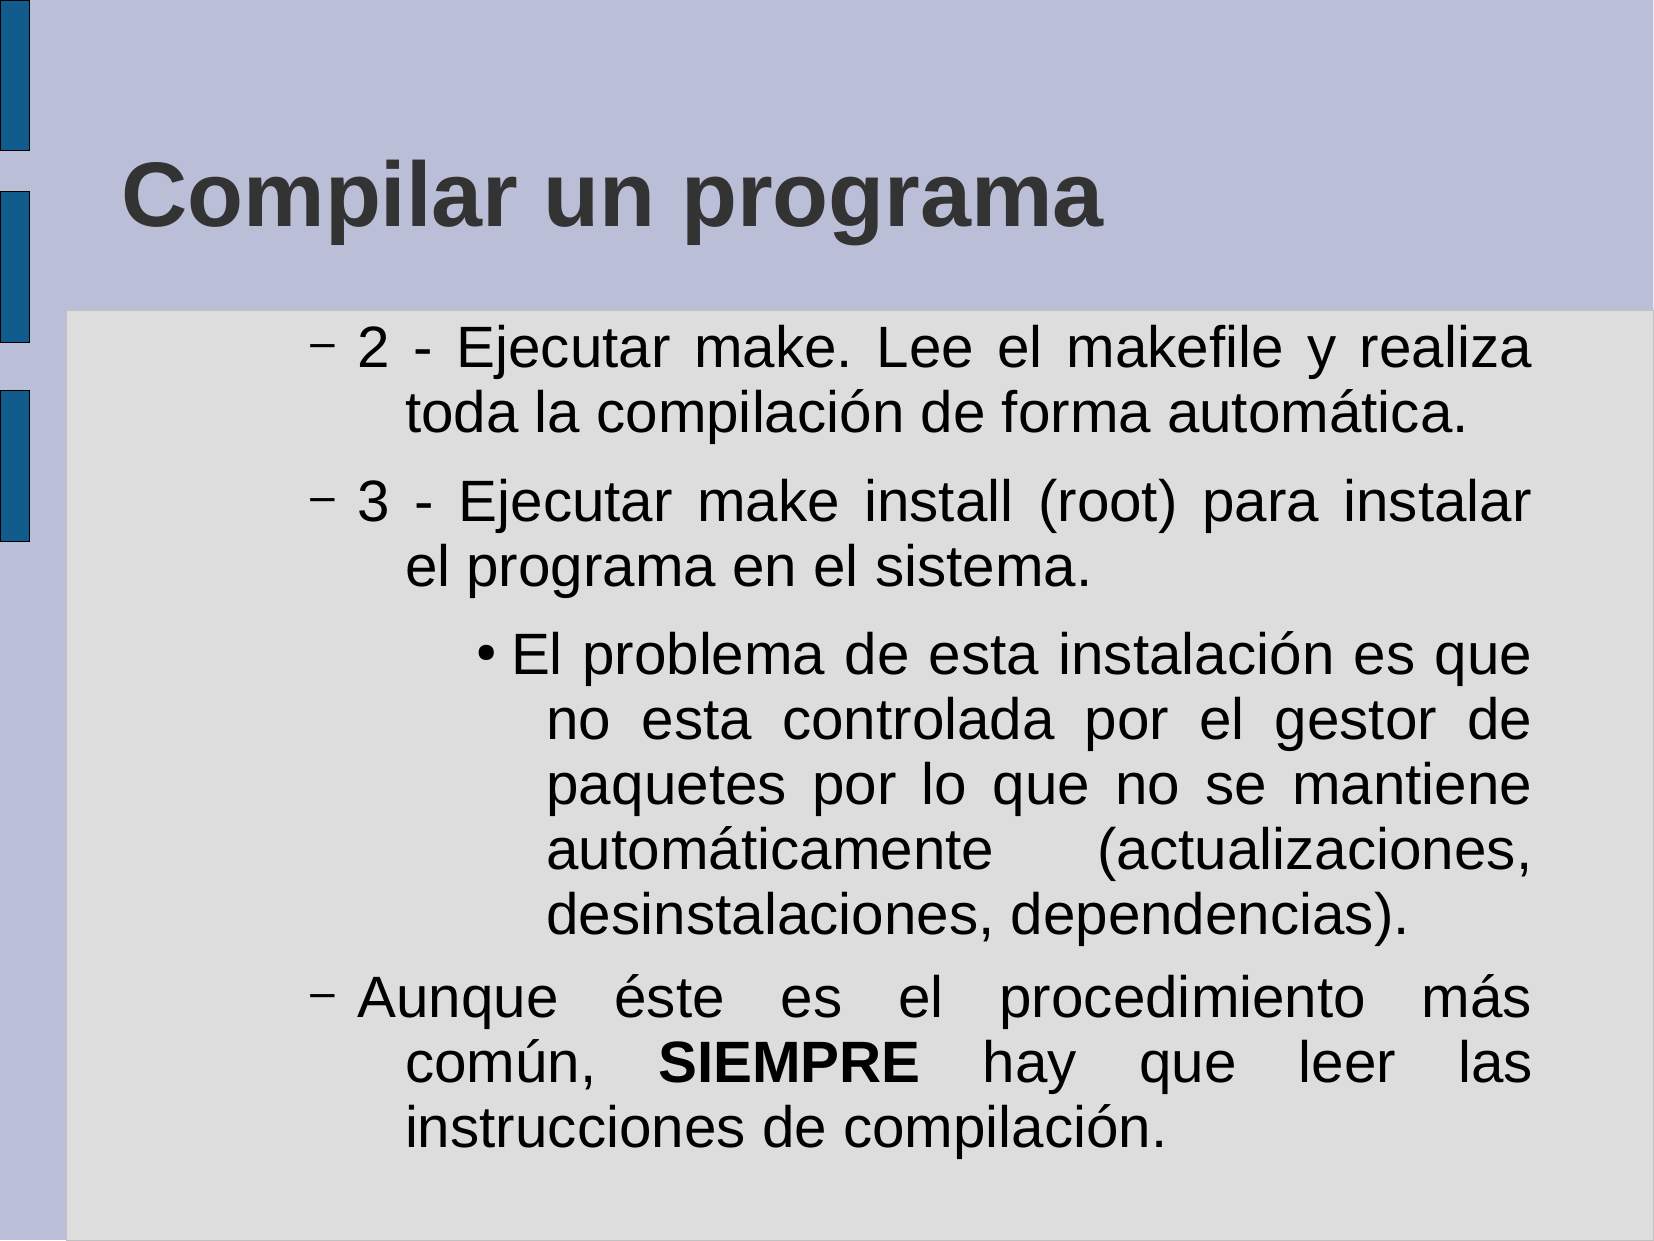

# Compilar un programa
2 - Ejecutar make. Lee el makefile y realiza toda la compilación de forma automática.
3 - Ejecutar make install (root) para instalar el programa en el sistema.
El problema de esta instalación es que no esta controlada por el gestor de paquetes por lo que no se mantiene automáticamente (actualizaciones, desinstalaciones, dependencias).
Aunque éste es el procedimiento más común, SIEMPRE hay que leer las instrucciones de compilación.